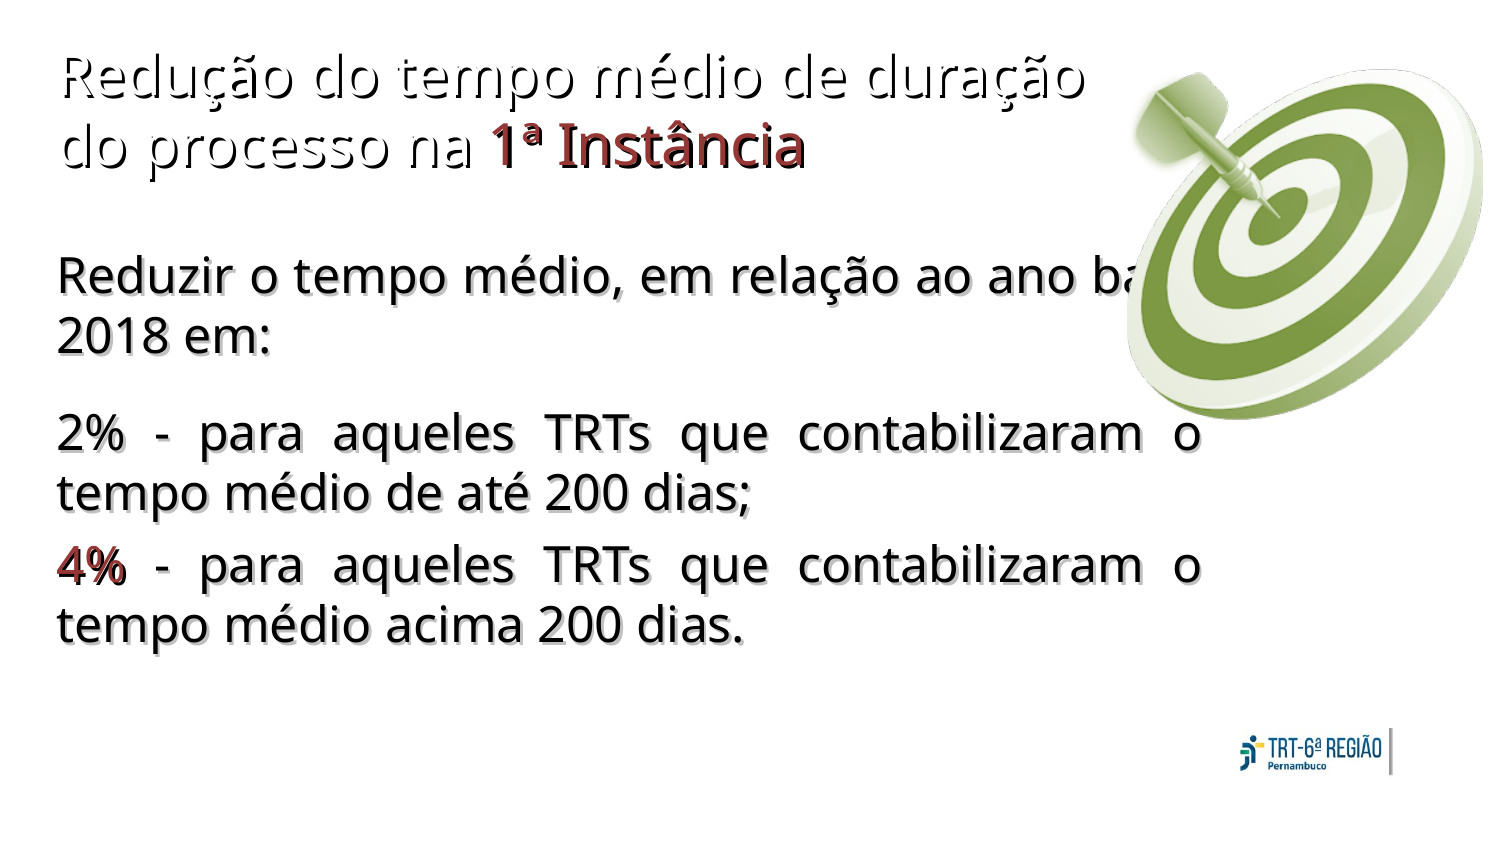

# Redução do tempo médio de duração do processo na 1ª Instância
Reduzir o tempo médio, em relação ao ano base 2018 em:
2% - para aqueles TRTs que contabilizaram o tempo médio de até 200 dias;
4% - para aqueles TRTs que contabilizaram o tempo médio acima 200 dias.